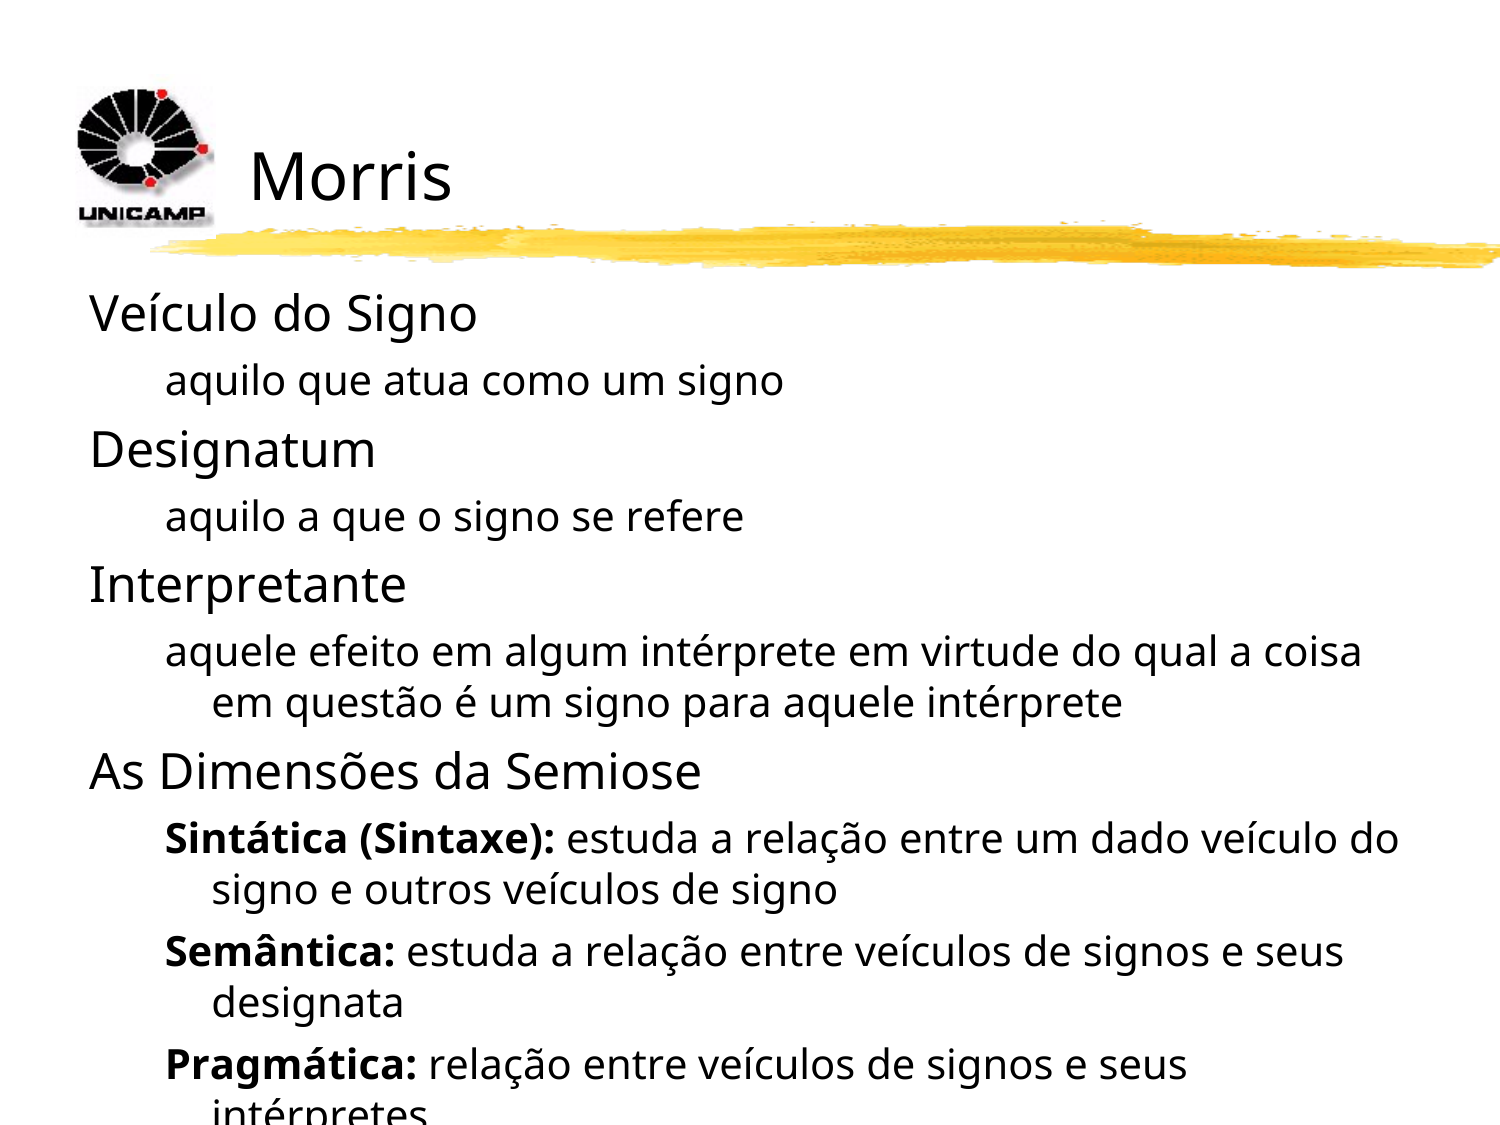

# Morris
Veículo do Signo
aquilo que atua como um signo
Designatum
aquilo a que o signo se refere
Interpretante
aquele efeito em algum intérprete em virtude do qual a coisa em questão é um signo para aquele intérprete
As Dimensões da Semiose
Sintática (Sintaxe): estuda a relação entre um dado veículo do signo e outros veículos de signo
Semântica: estuda a relação entre veículos de signos e seus designata
Pragmática: relação entre veículos de signos e seus intérpretes